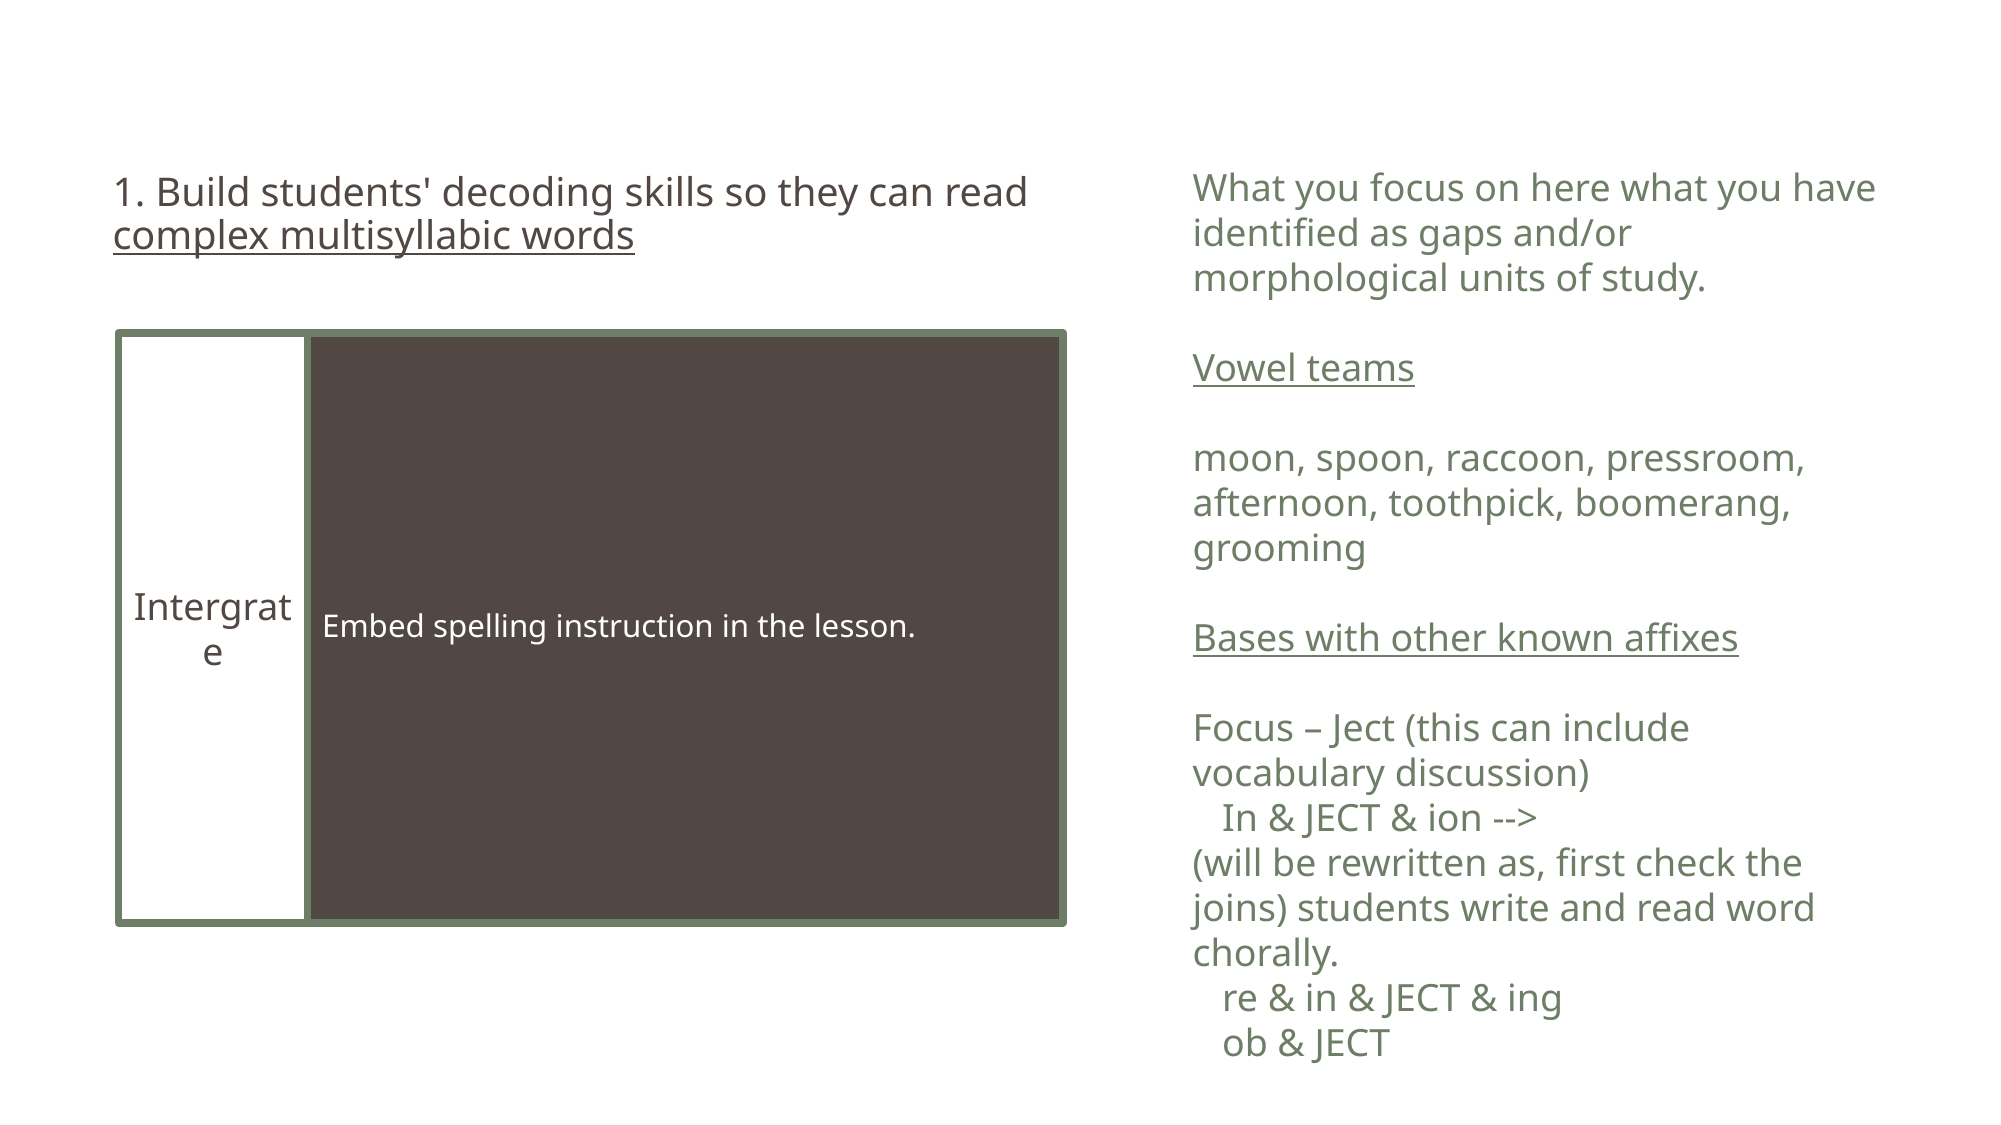

# 1. Build students' decoding skills so they can read complex multisyllabic words
What you focus on here what you have identified as gaps and/or morphological units of study.
Vowel teams
moon, spoon, raccoon, pressroom, afternoon, toothpick, boomerang, grooming
Bases with other known affixes
Focus – Ject (this can include vocabulary discussion)
   In & JECT & ion -->
(will be rewritten as, first check the joins) students write and read word chorally.
   re & in & JECT & ing
   ob & JECT
Intergrate
Embed spelling instruction in the lesson.